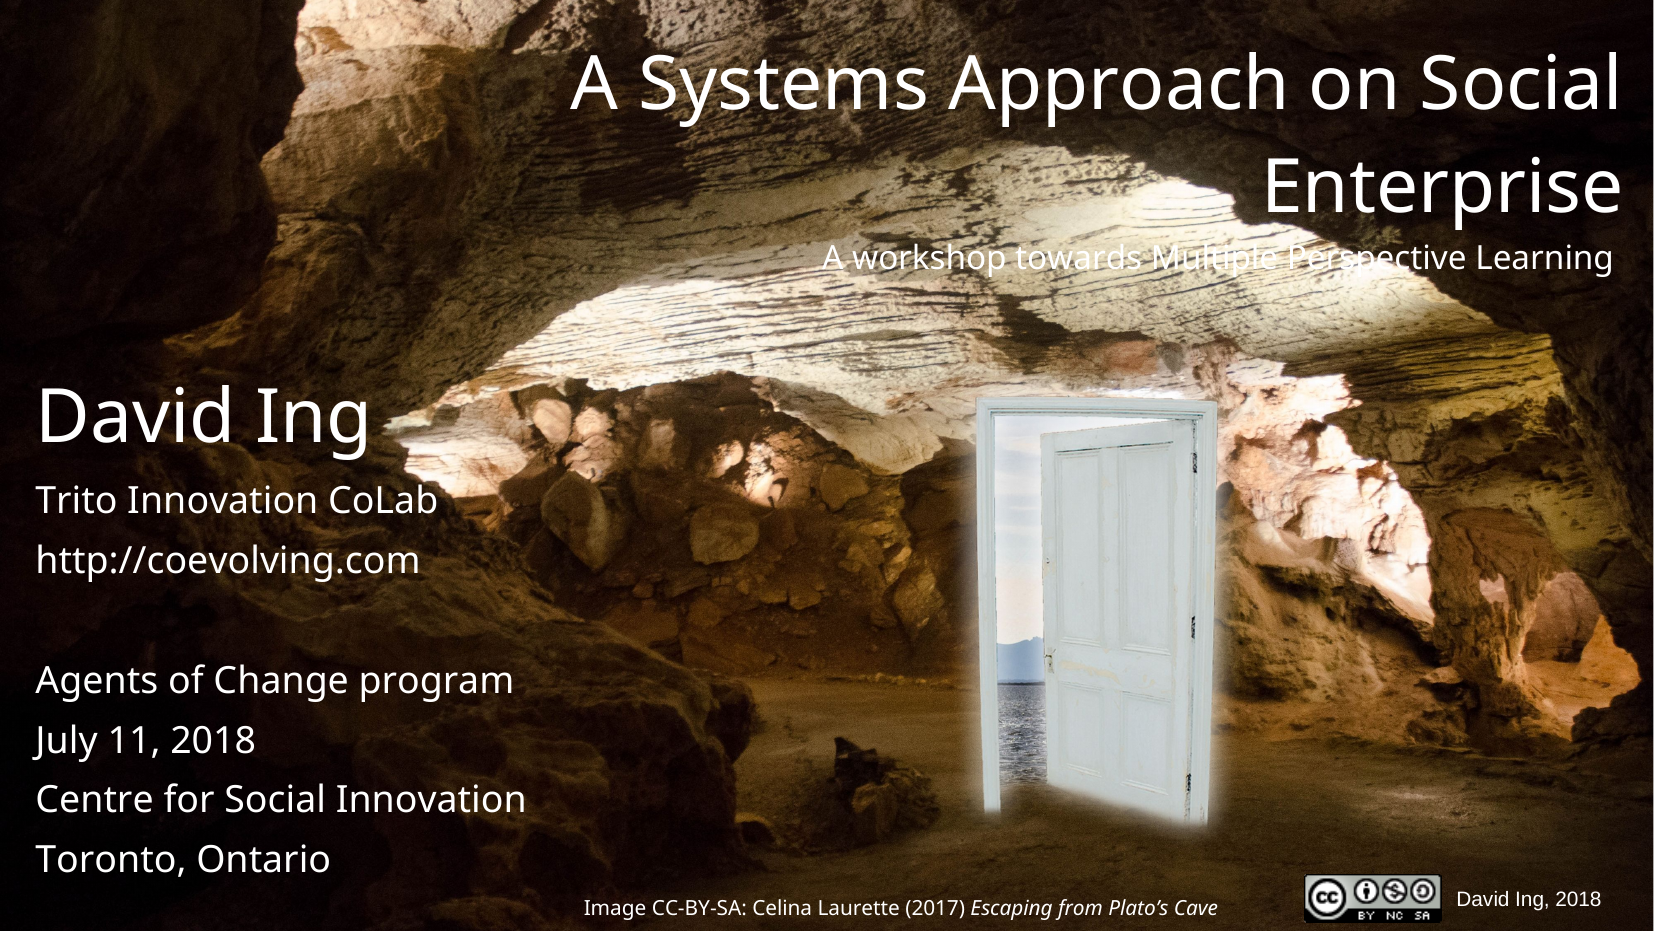

# A Systems Approach on Social Enterprise A workshop towards Multiple Perspective Learning
David Ing
Trito Innovation CoLab
http://coevolving.com
Agents of Change program
July 11, 2018
Centre for Social Innovation
Toronto, Ontario
David Ing, 2018
Image CC-BY-SA: Celina Laurette (2017) Escaping from Plato’s Cave
1
A Systems Approach on Social Enterprise
July 2018